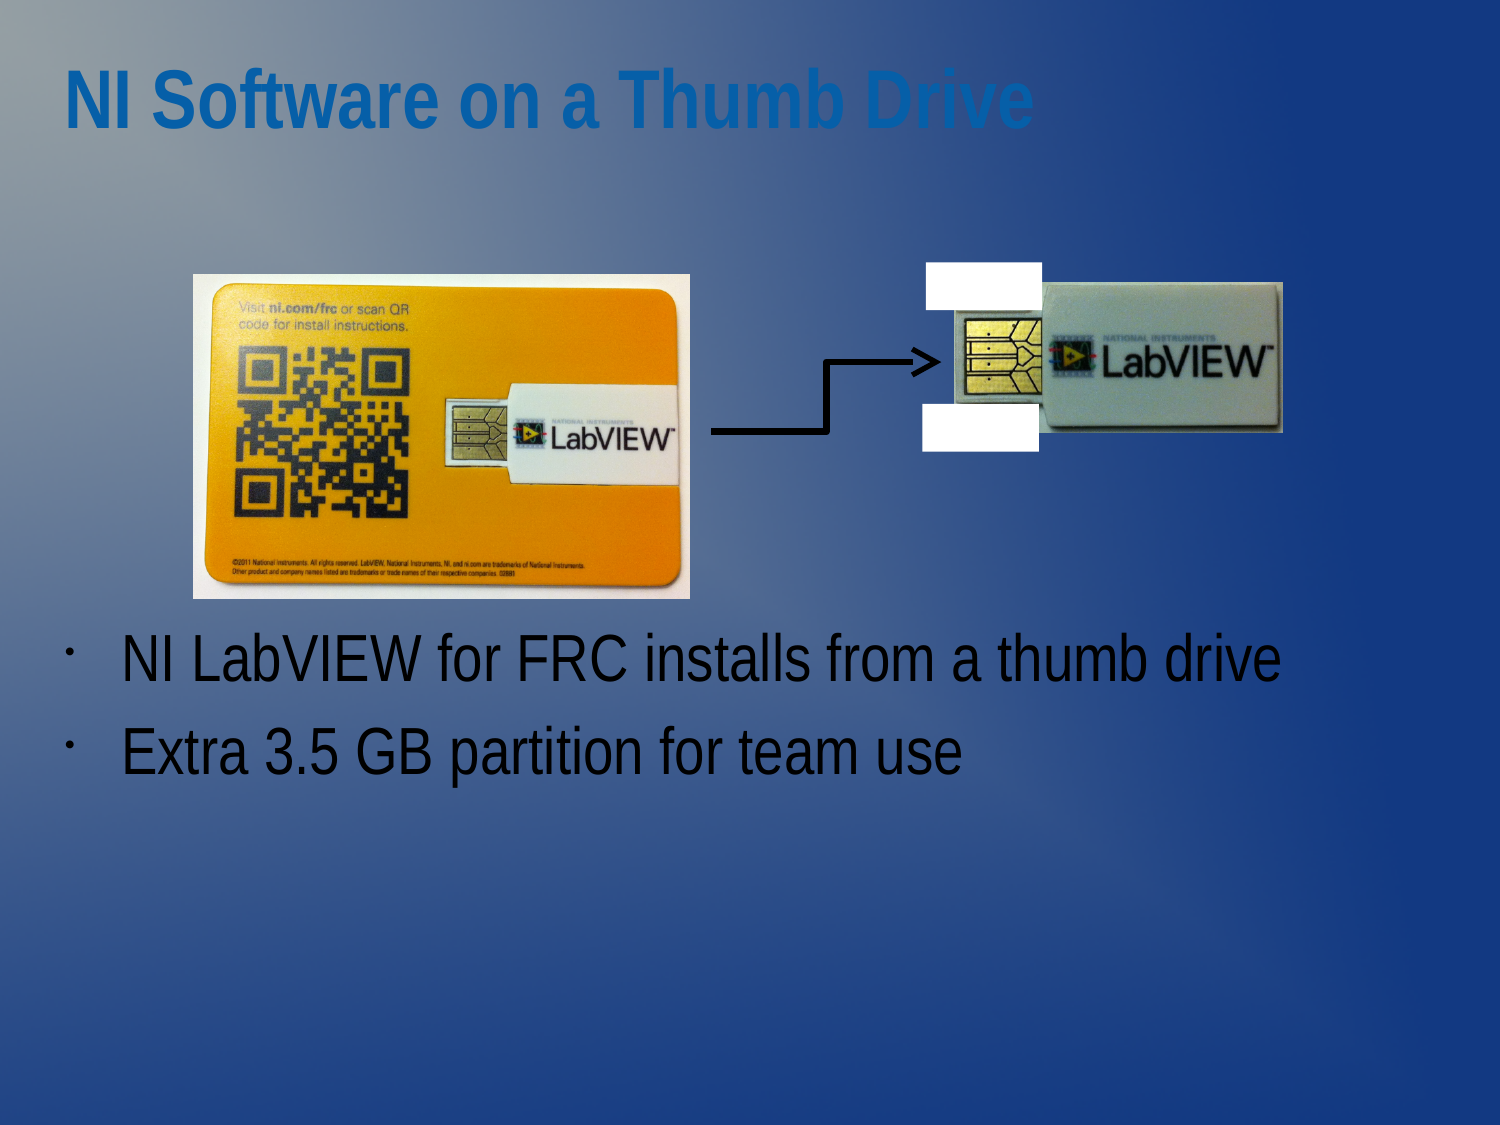

# NI Software on a Thumb Drive
NI LabVIEW for FRC installs from a thumb drive
Extra 3.5 GB partition for team use